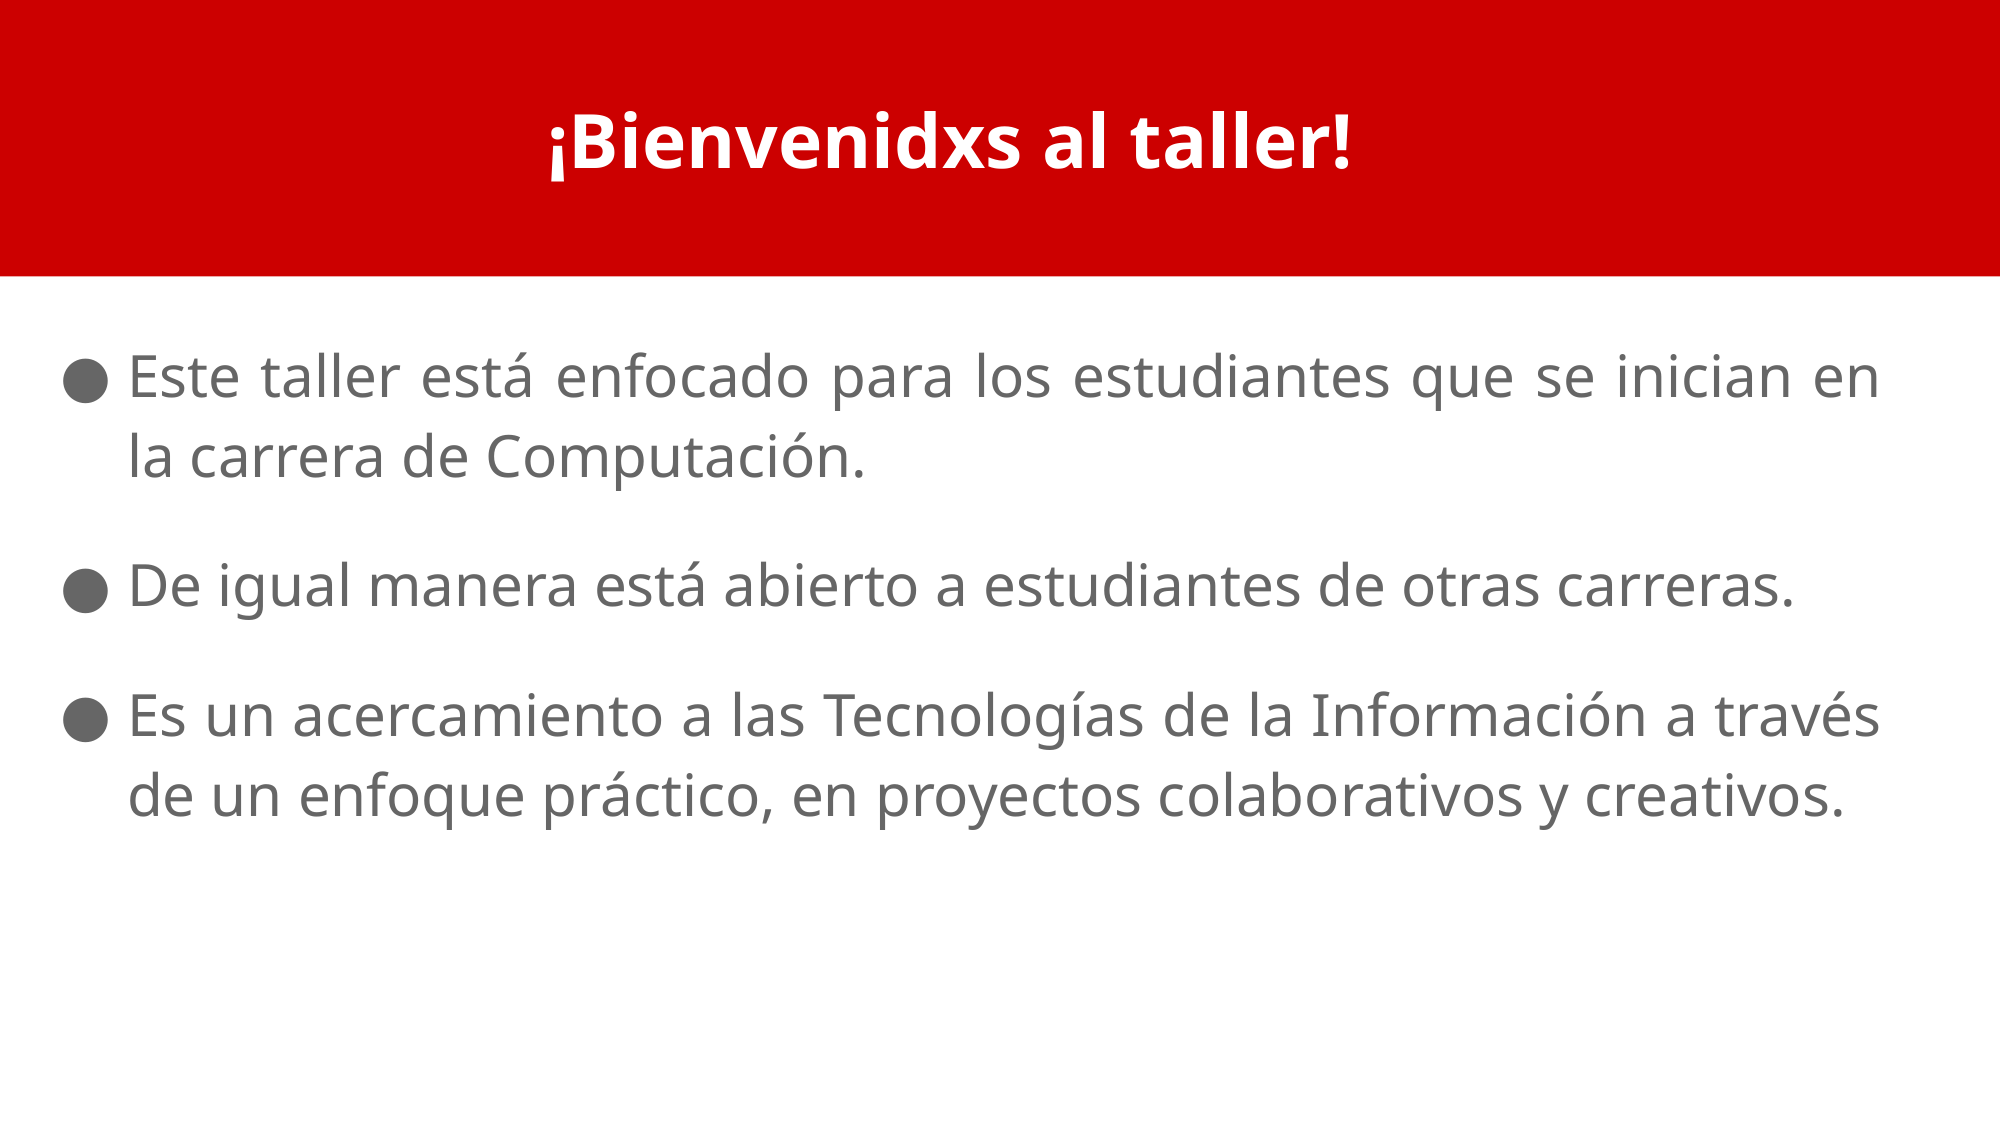

# ¡Bienvenidxs al taller!
Este taller está enfocado para los estudiantes que se inician en la carrera de Computación.
De igual manera está abierto a estudiantes de otras carreras.
Es un acercamiento a las Tecnologías de la Información a través de un enfoque práctico, en proyectos colaborativos y creativos.
Subtítulo